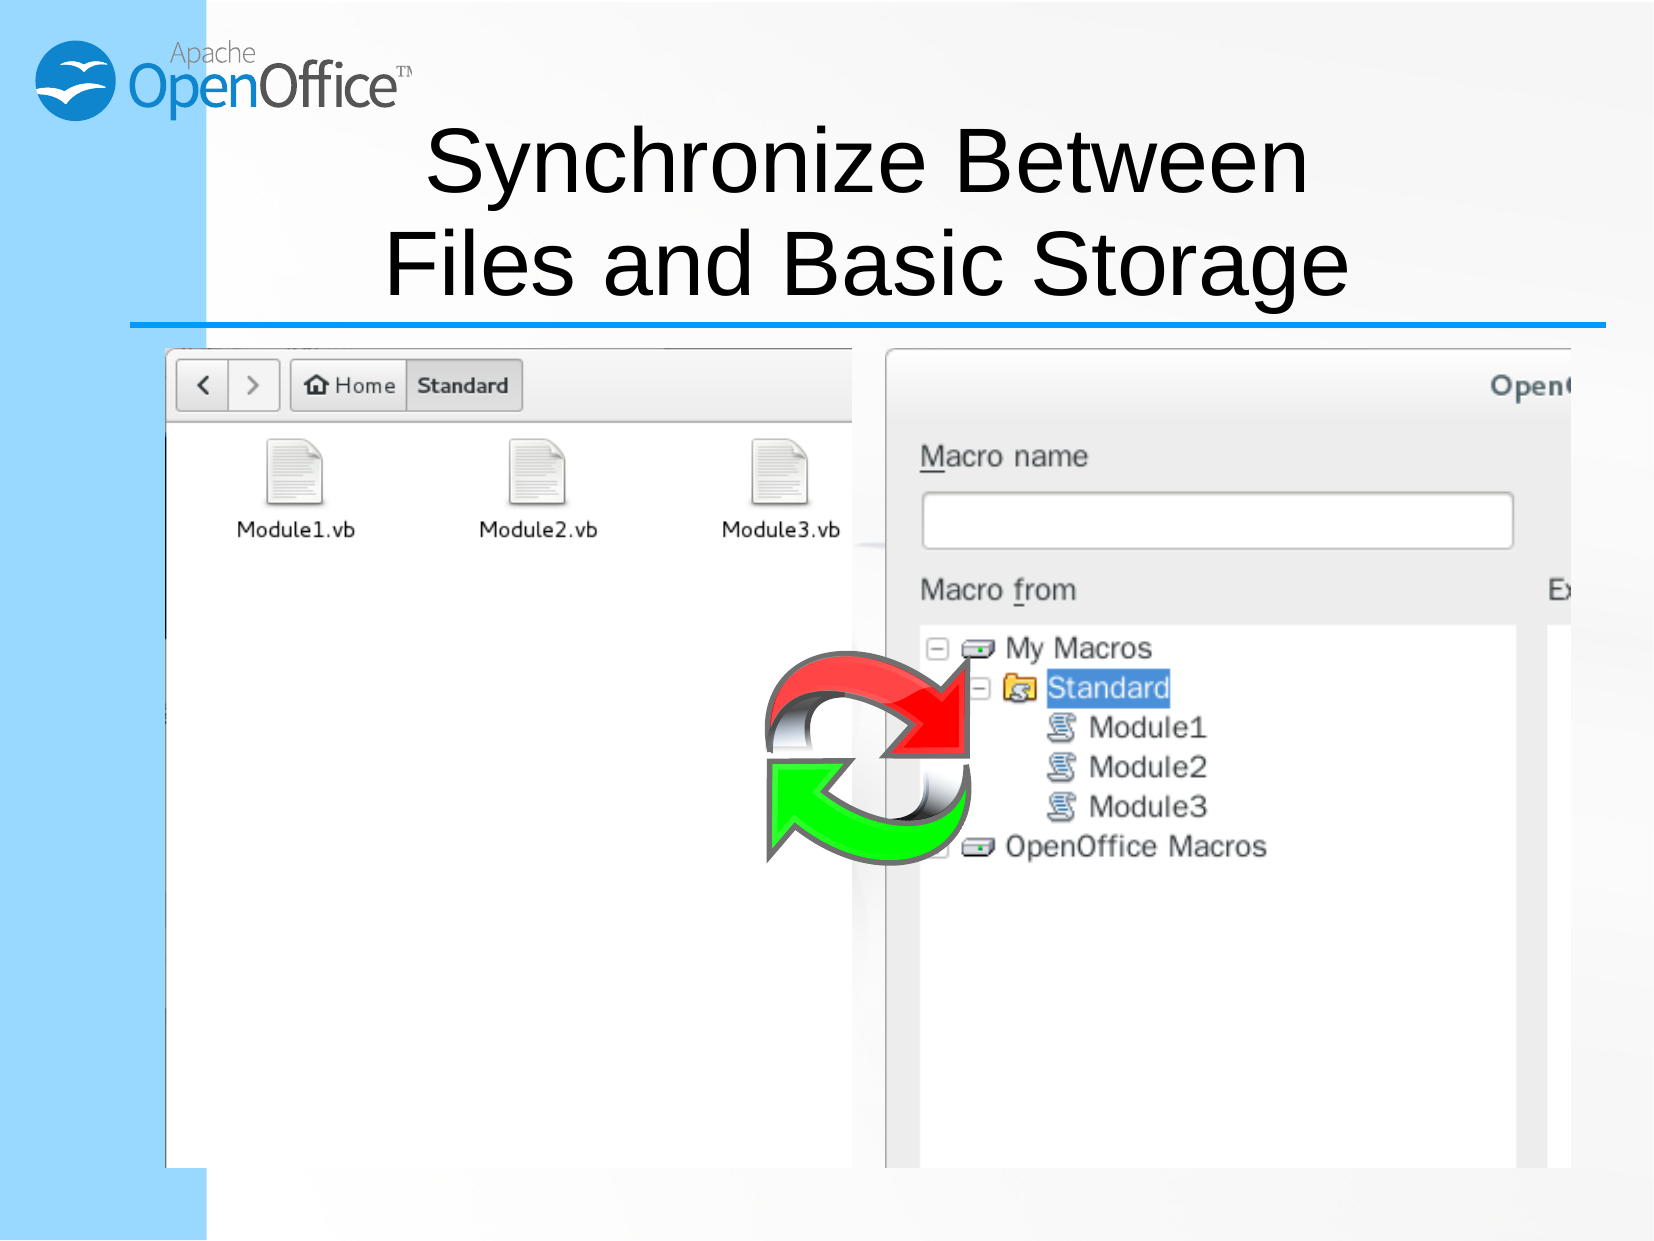

# Synchronize Between Files and Basic Storage